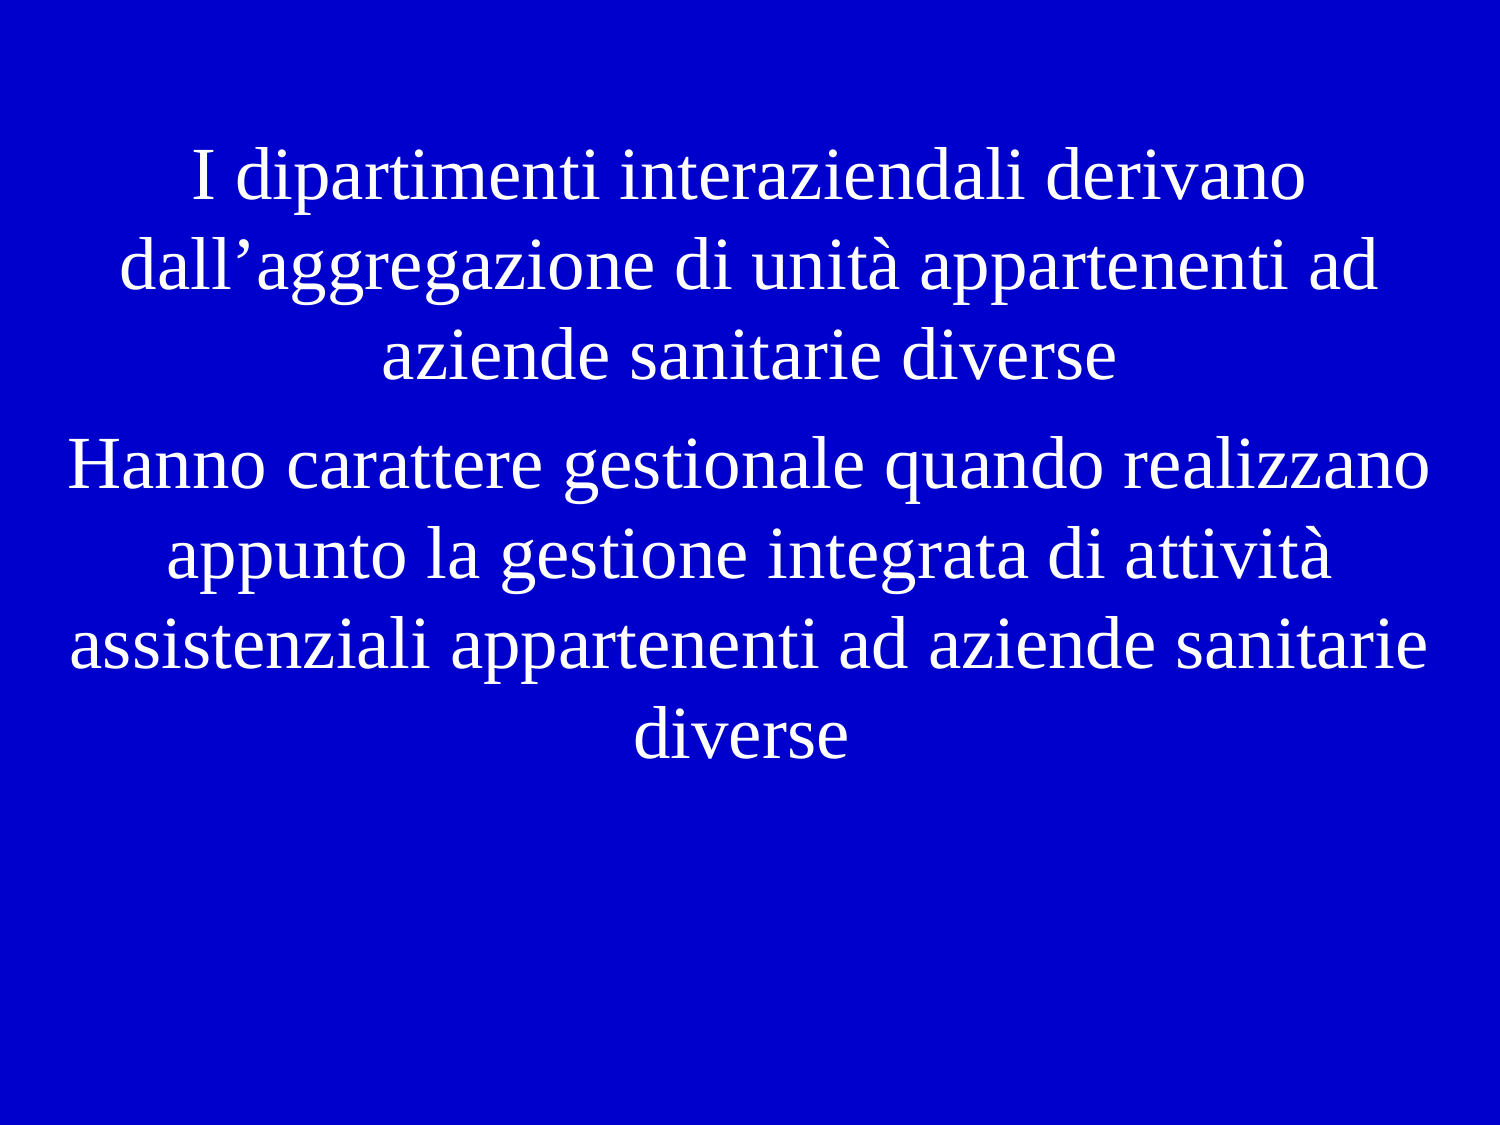

# I dipartimenti interaziendali derivano dall’aggregazione di unità appartenenti ad aziende sanitarie diverse
Hanno carattere gestionale quando realizzano appunto la gestione integrata di attività assistenziali appartenenti ad aziende sanitarie diverse